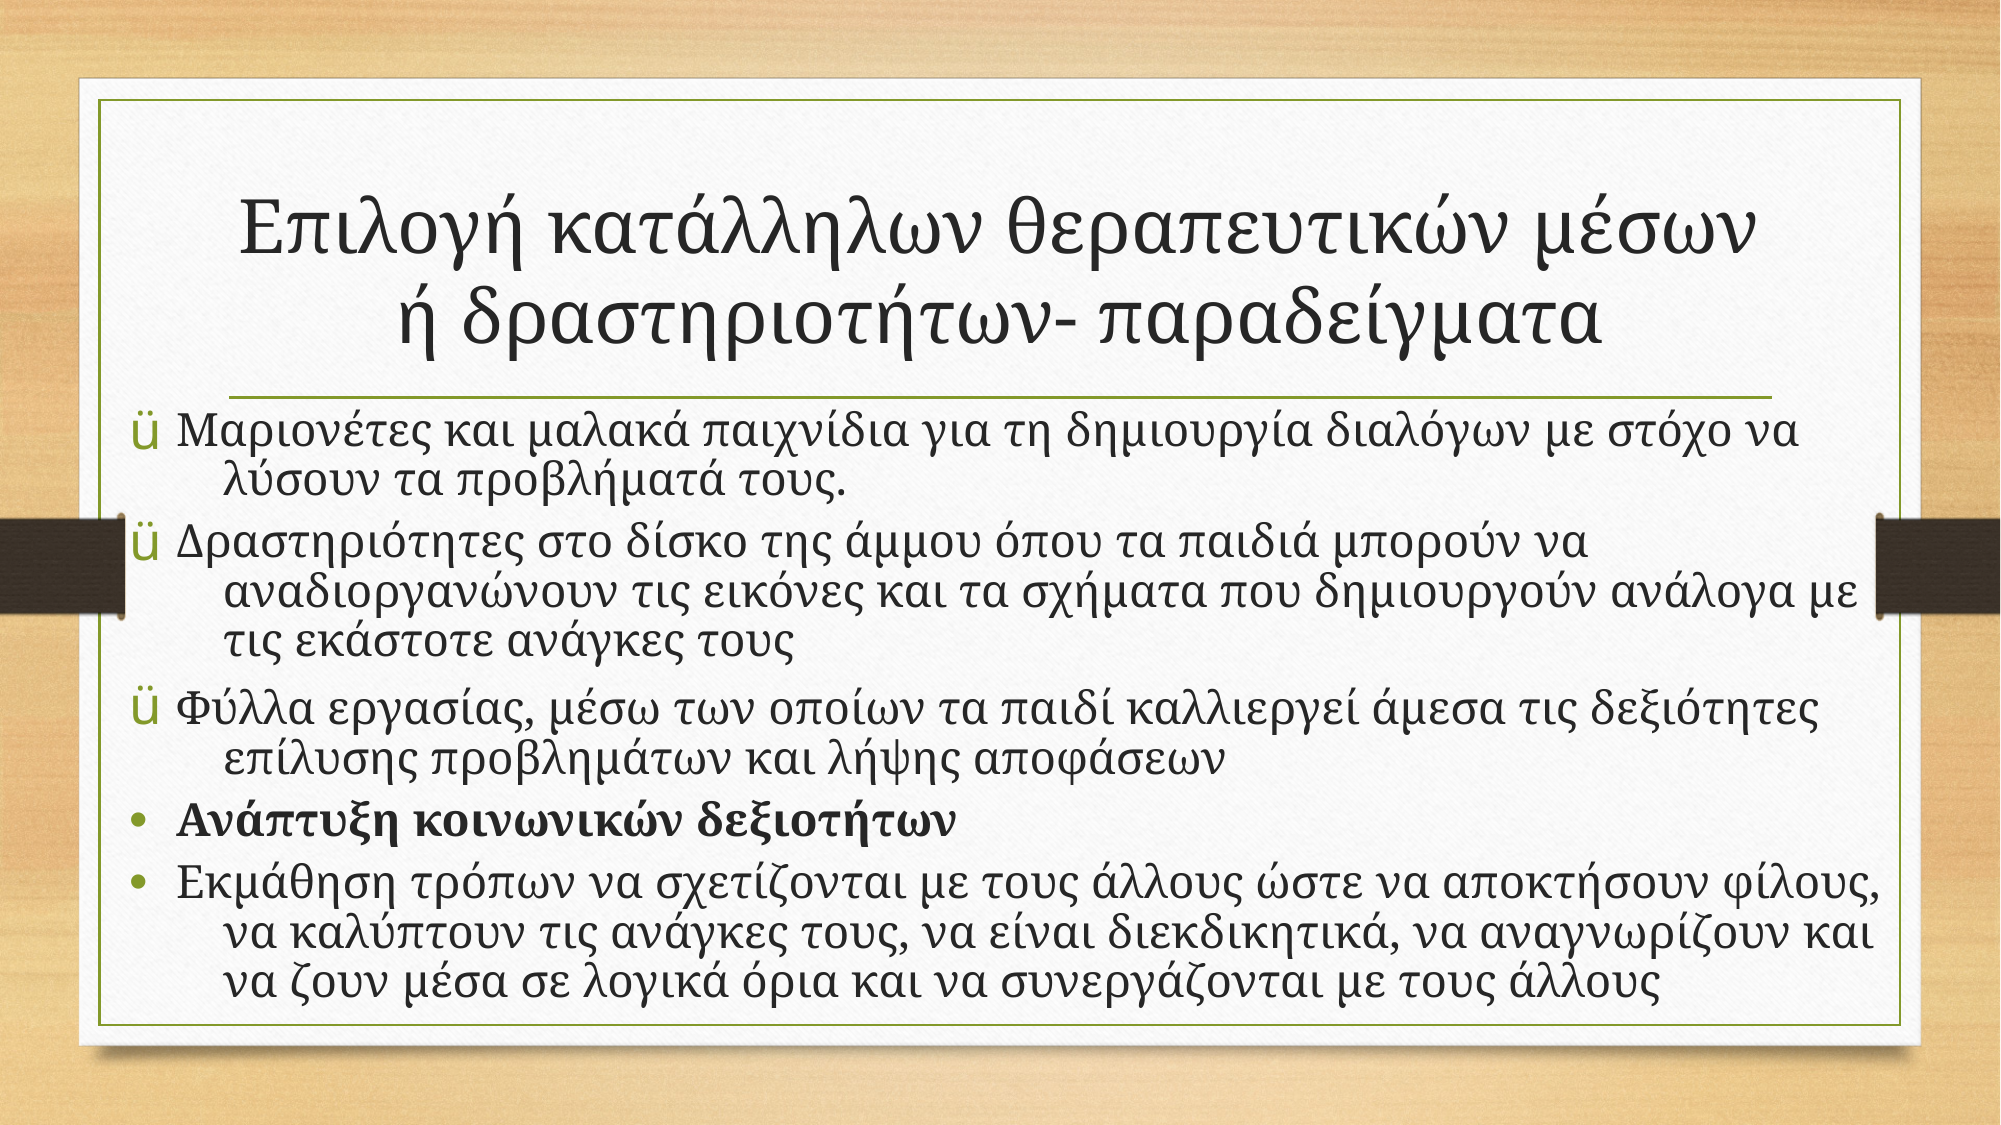

# Επιλογή κατάλληλων θεραπευτικών μέσων ή δραστηριοτήτων- παραδείγματα
Μαριονέτες και μαλακά παιχνίδια για τη δημιουργία διαλόγων με στόχο να λύσουν τα προβλήματά τους.
Δραστηριότητες στο δίσκο της άμμου όπου τα παιδιά μπορούν να αναδιοργανώνουν τις εικόνες και τα σχήματα που δημιουργούν ανάλογα με τις εκάστοτε ανάγκες τους
Φύλλα εργασίας, μέσω των οποίων τα παιδί καλλιεργεί άμεσα τις δεξιότητες επίλυσης προβλημάτων και λήψης αποφάσεων
Ανάπτυξη κοινωνικών δεξιοτήτων
Εκμάθηση τρόπων να σχετίζονται με τους άλλους ώστε να αποκτήσουν φίλους, να καλύπτουν τις ανάγκες τους, να είναι διεκδικητικά, να αναγνωρίζουν και να ζουν μέσα σε λογικά όρια και να συνεργάζονται με τους άλλους